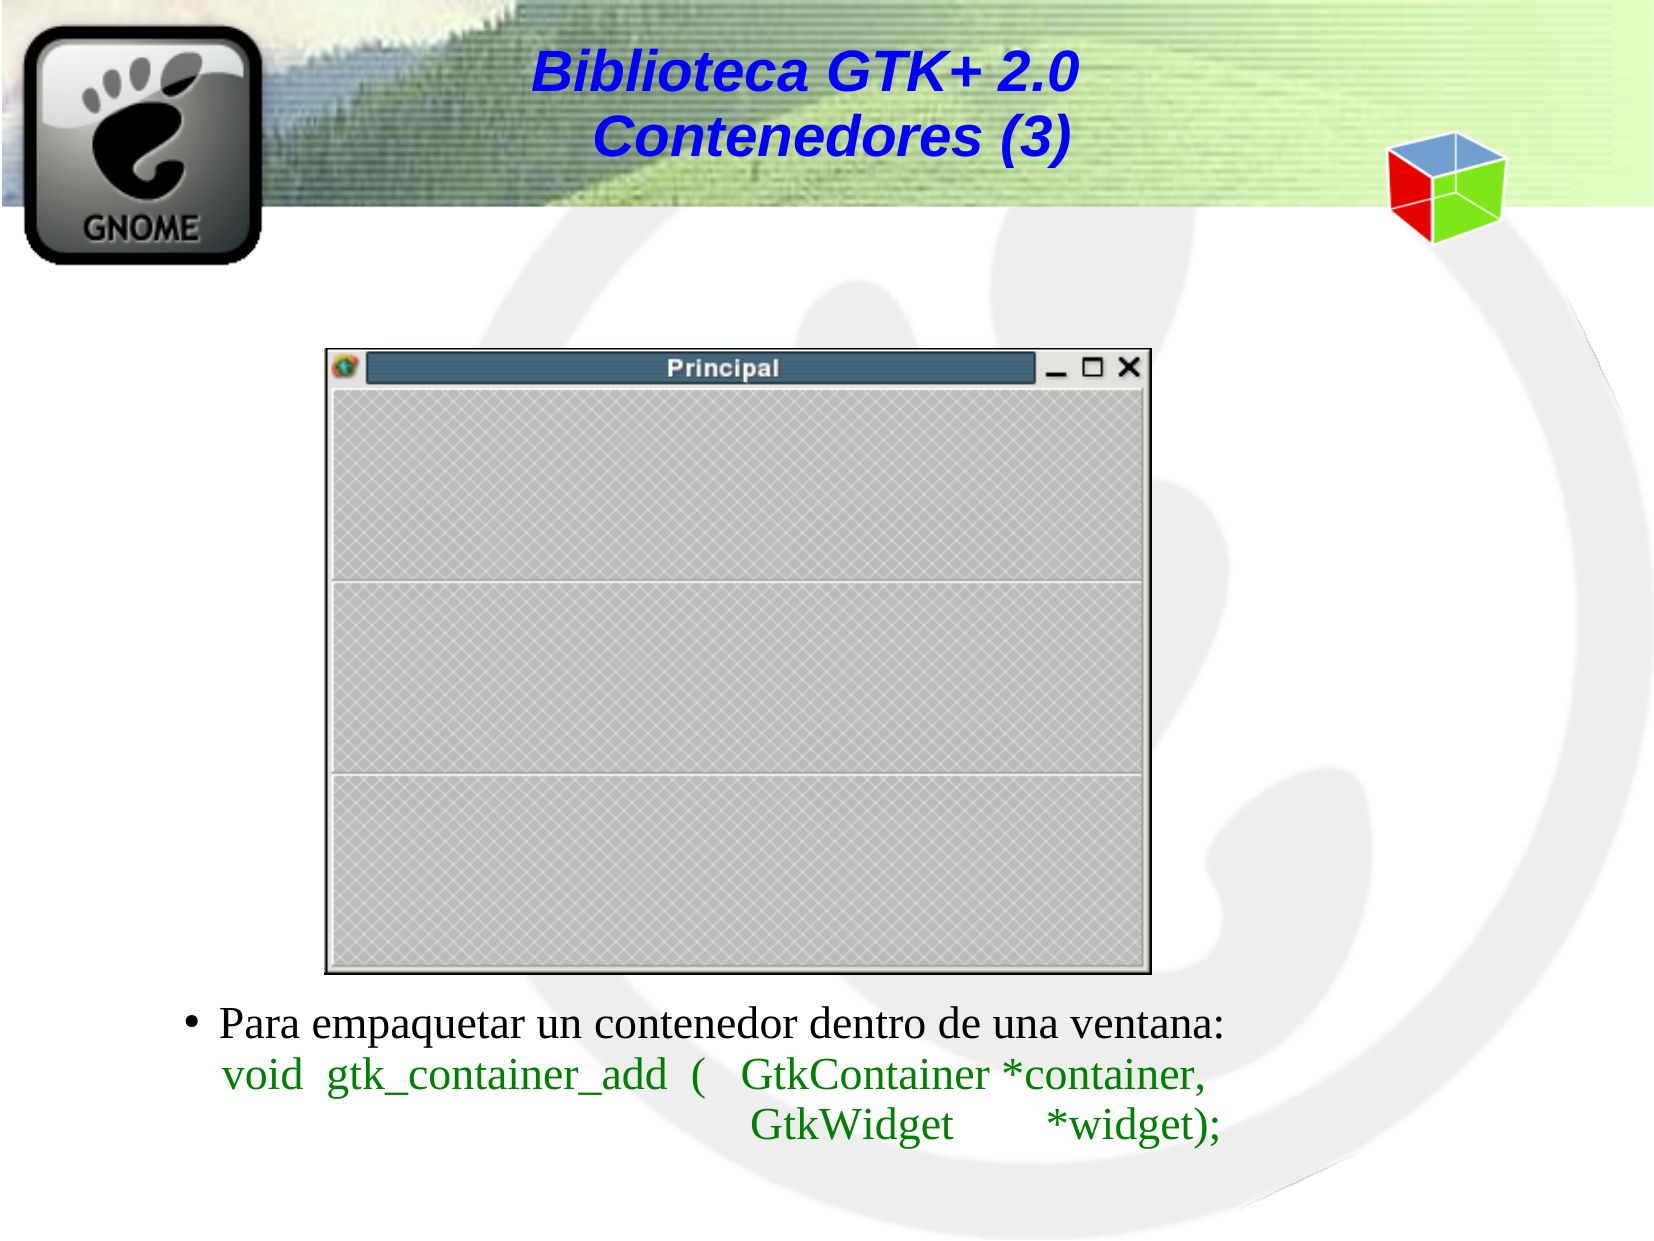

# Biblioteca GTK+ 2.0 Contenedores (3)
Para empaquetar un contenedor dentro de una ventana:
	void gtk_container_add ( GtkContainer *container, 						 GtkWidget *widget);